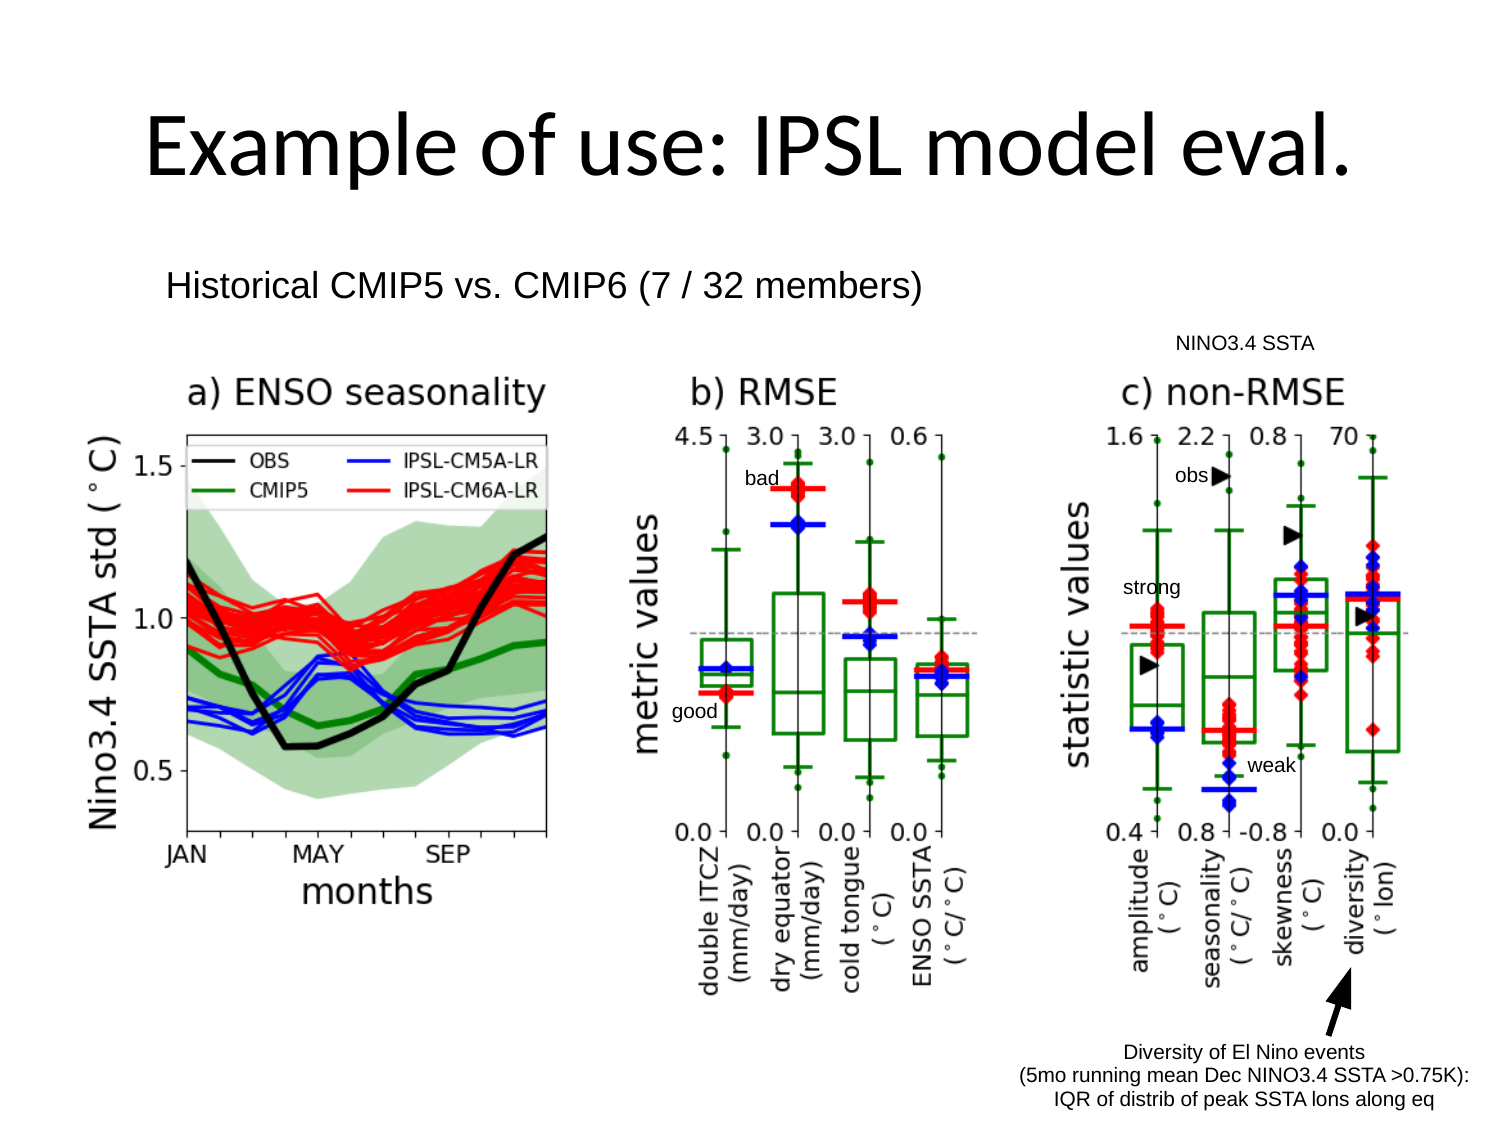

# Example of use: IPSL model eval.
Historical CMIP5 vs. CMIP6 (7 / 32 members)
NINO3.4 SSTA
obs
bad
strong
good
weak
Diversity of El Nino events
(5mo running mean Dec NINO3.4 SSTA >0.75K):
IQR of distrib of peak SSTA lons along eq